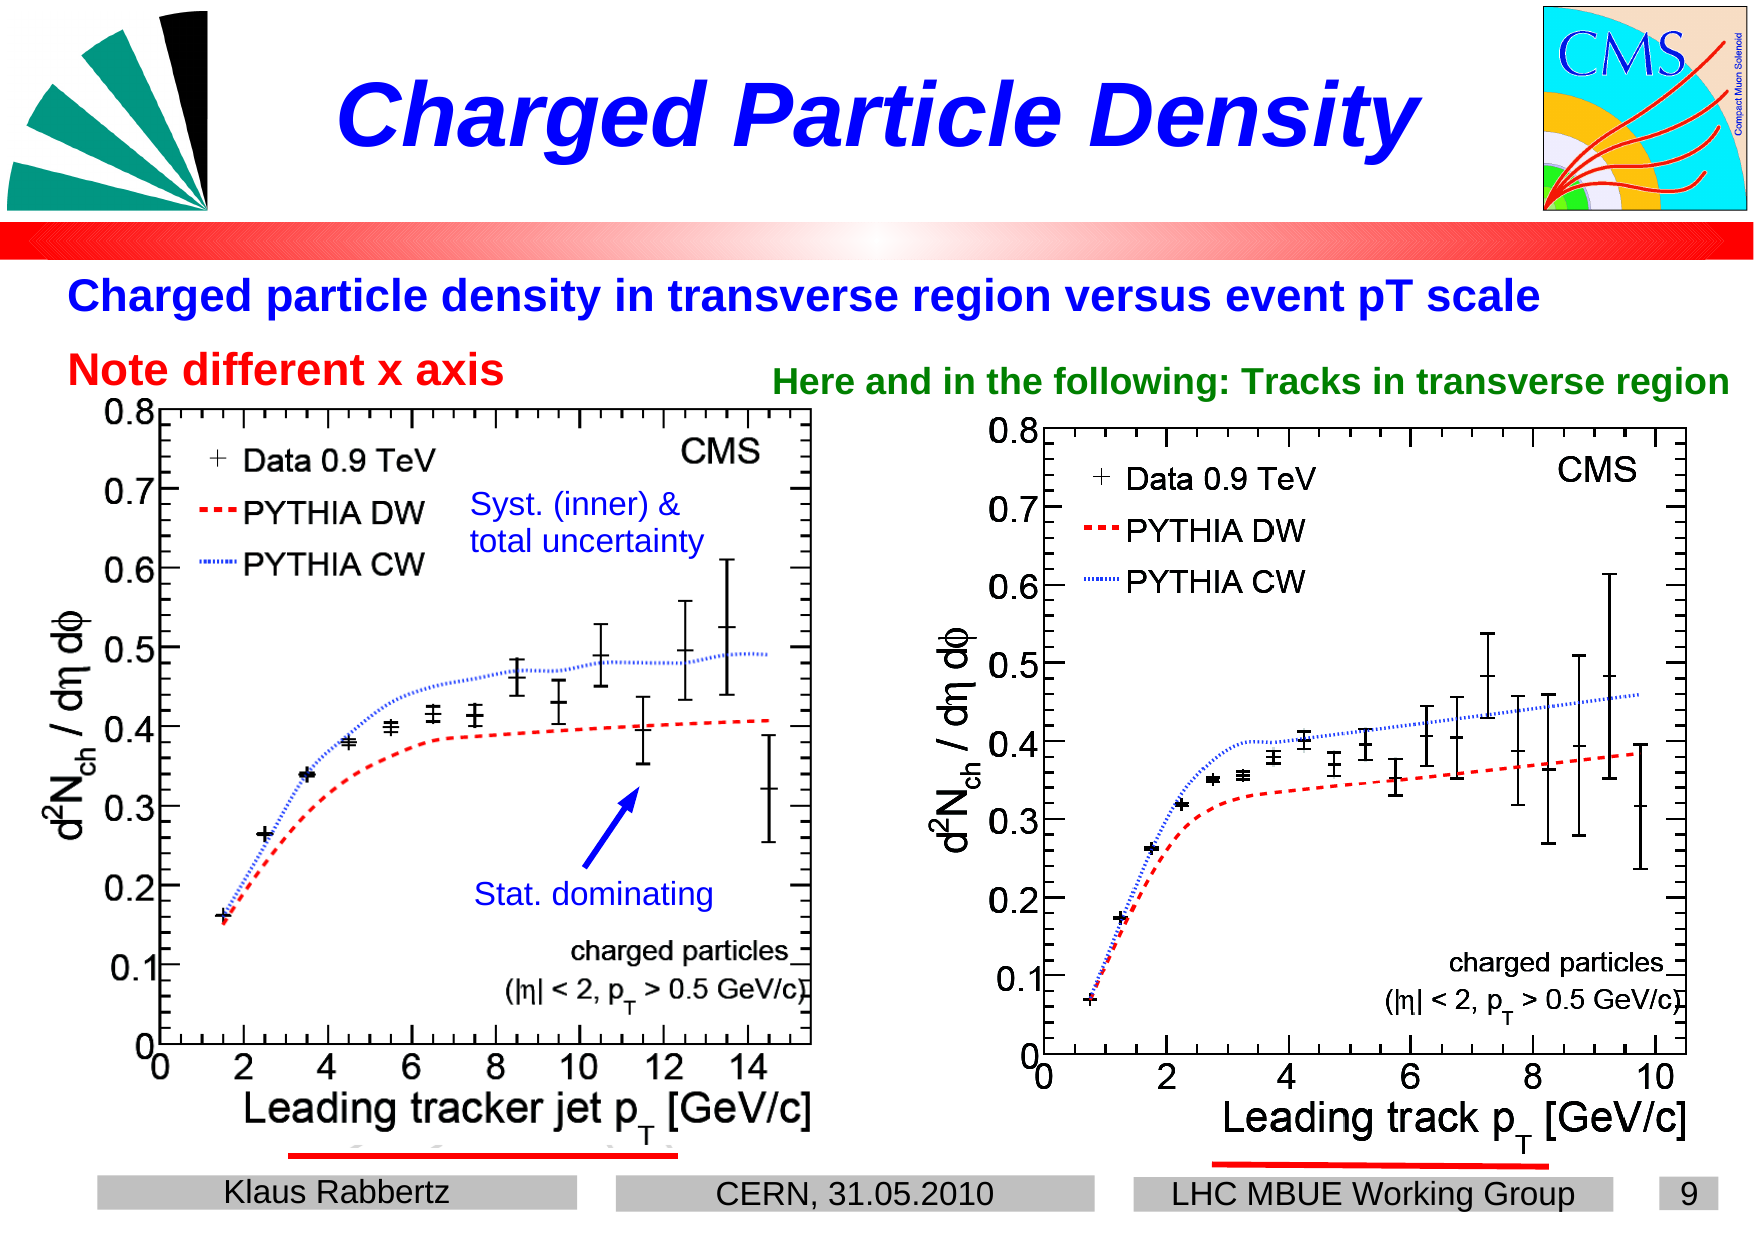

# Charged Particle Density
Charged particle density in transverse region versus event pT scale
Note different x axis
Here and in the following: Tracks in transverse region
Syst. (inner) &
total uncertainty
Stat. dominating